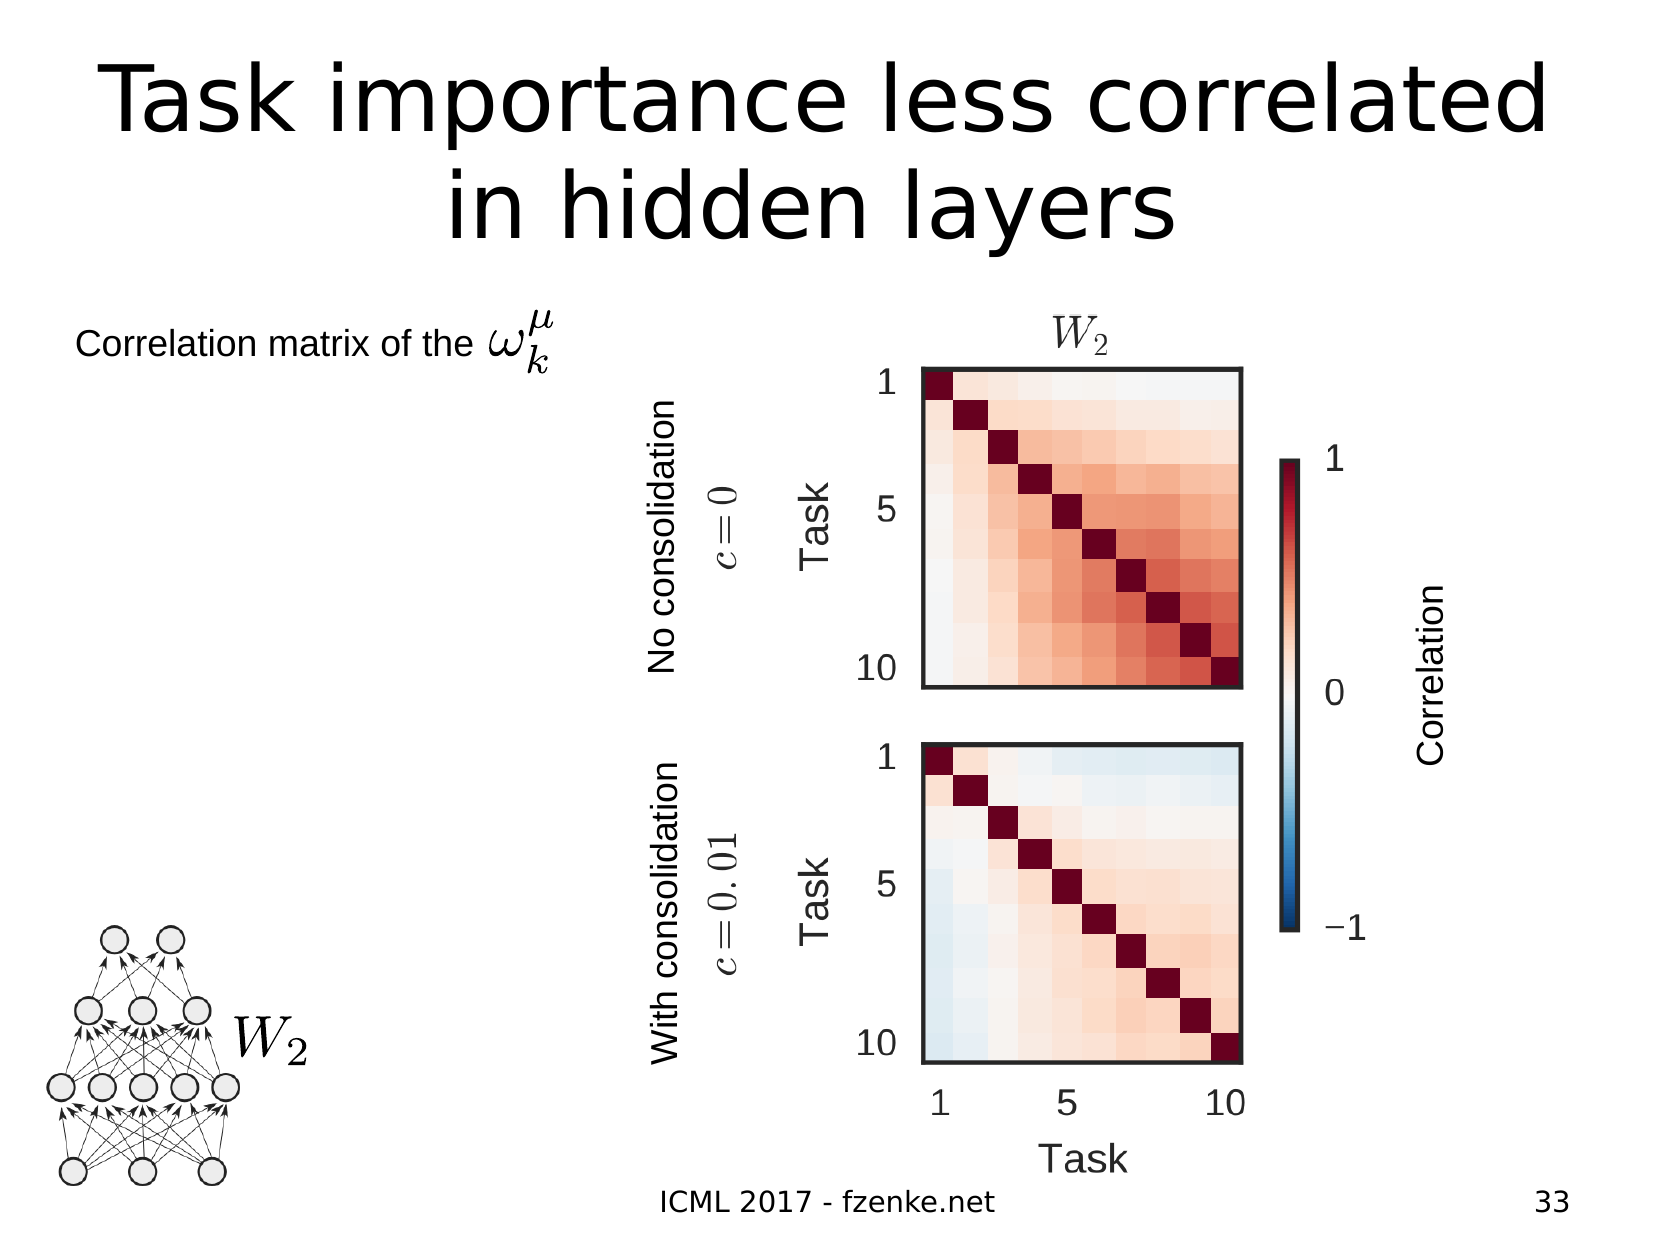

# Task importance less correlated in hidden layers
Correlation matrix of the
No consolidation
Correlation
With consolidation
ICML 2017 - fzenke.net
33